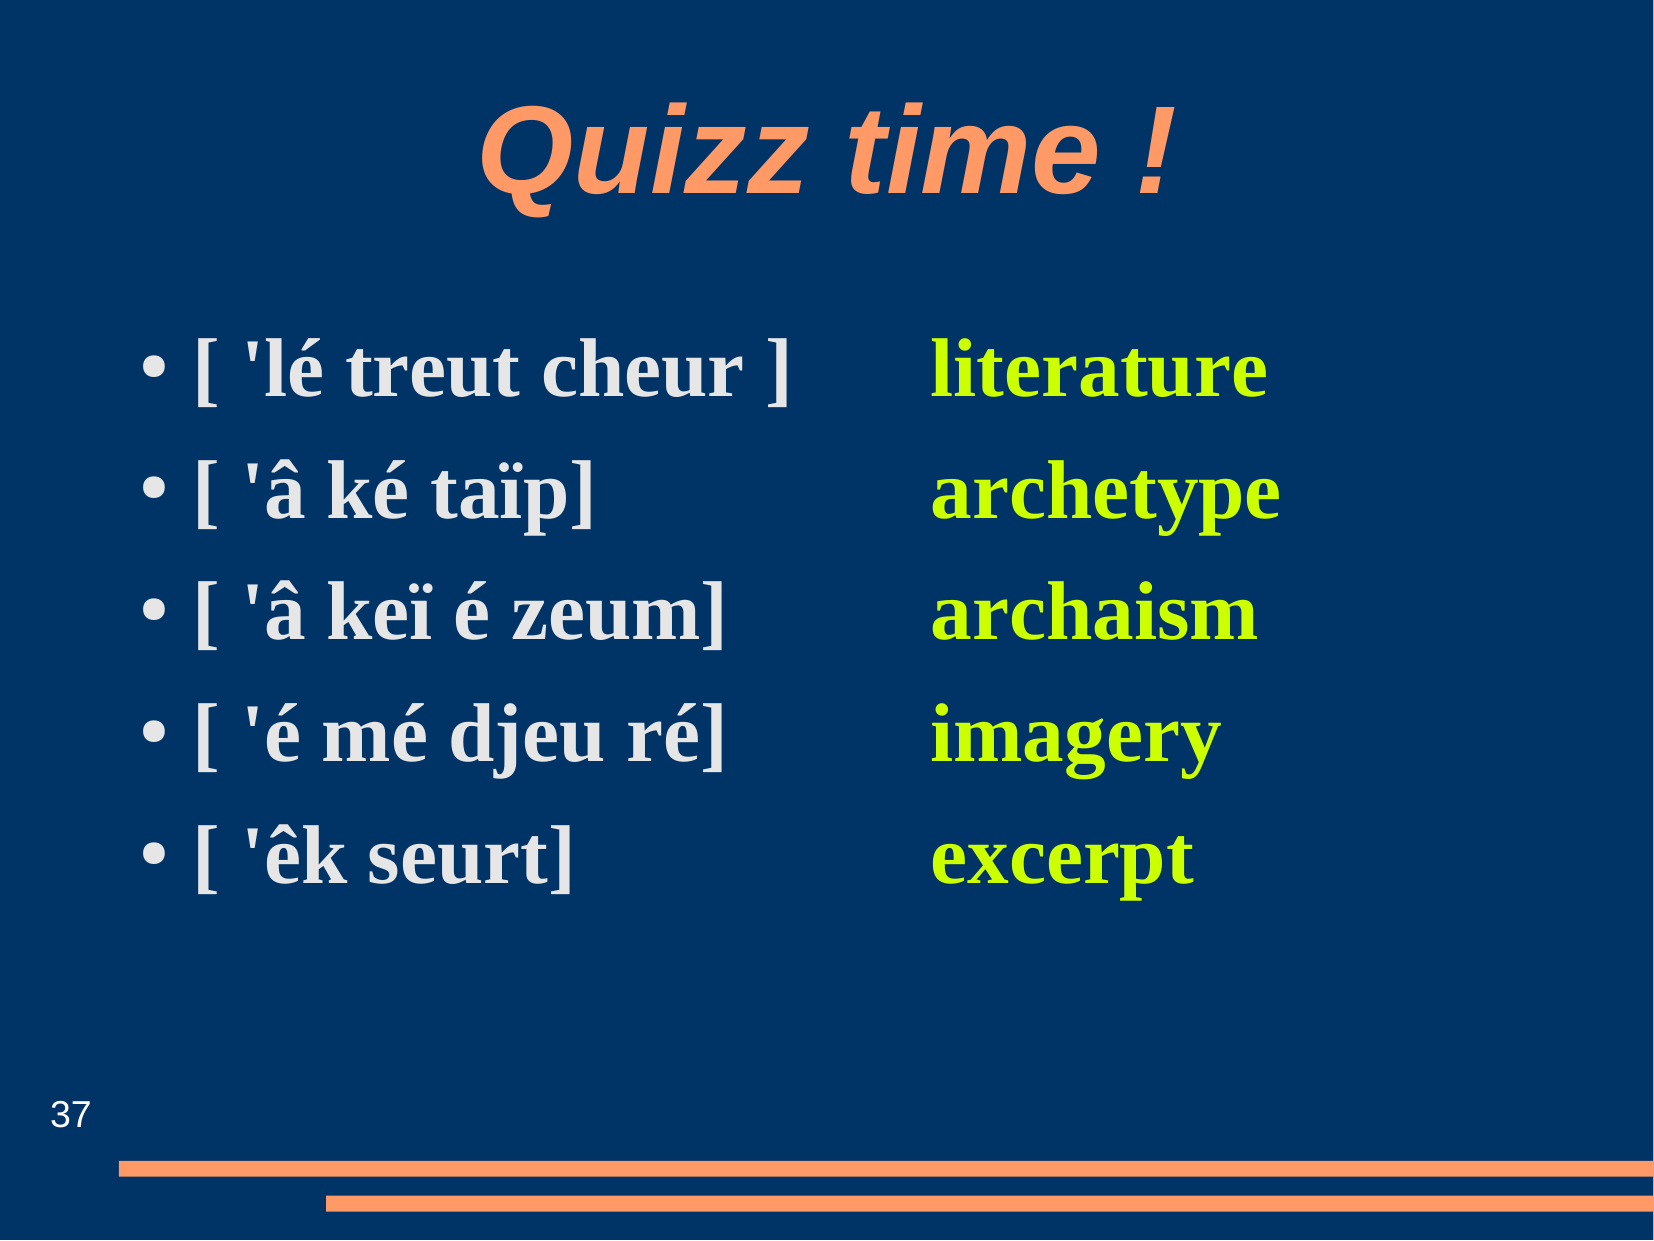

# Quizz time !
[ 'lé treut cheur ] 		literature
[ 'â ké taïp]					archetype
[ 'â keï é zeum]			archaism
[ 'é mé djeu ré]			imagery
[ 'êk seurt]					excerpt